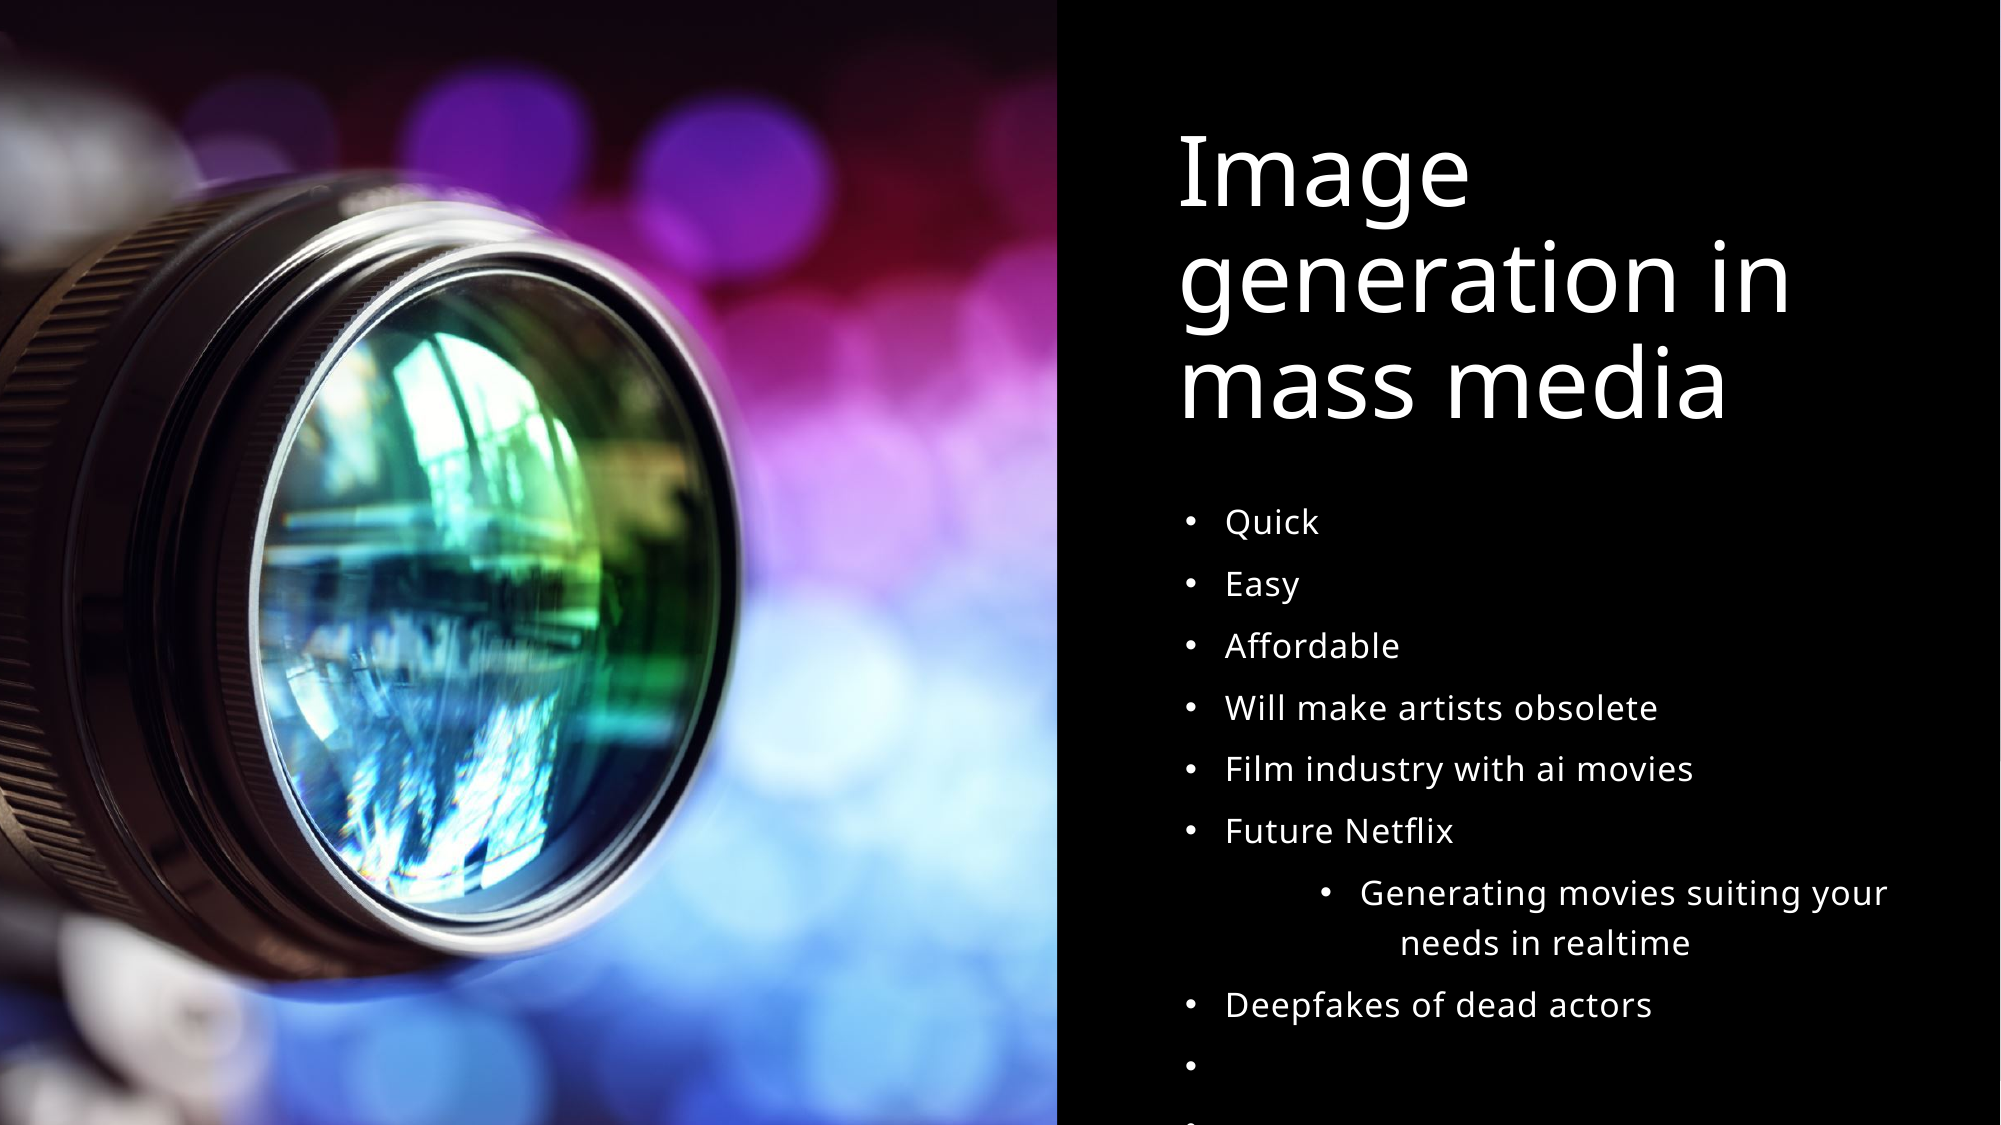

# Image generation in mass media
Quick
Easy
Affordable
Will make artists obsolete
Film industry with ai movies
Future Netflix
Generating movies suiting your needs in realtime
Deepfakes of dead actors